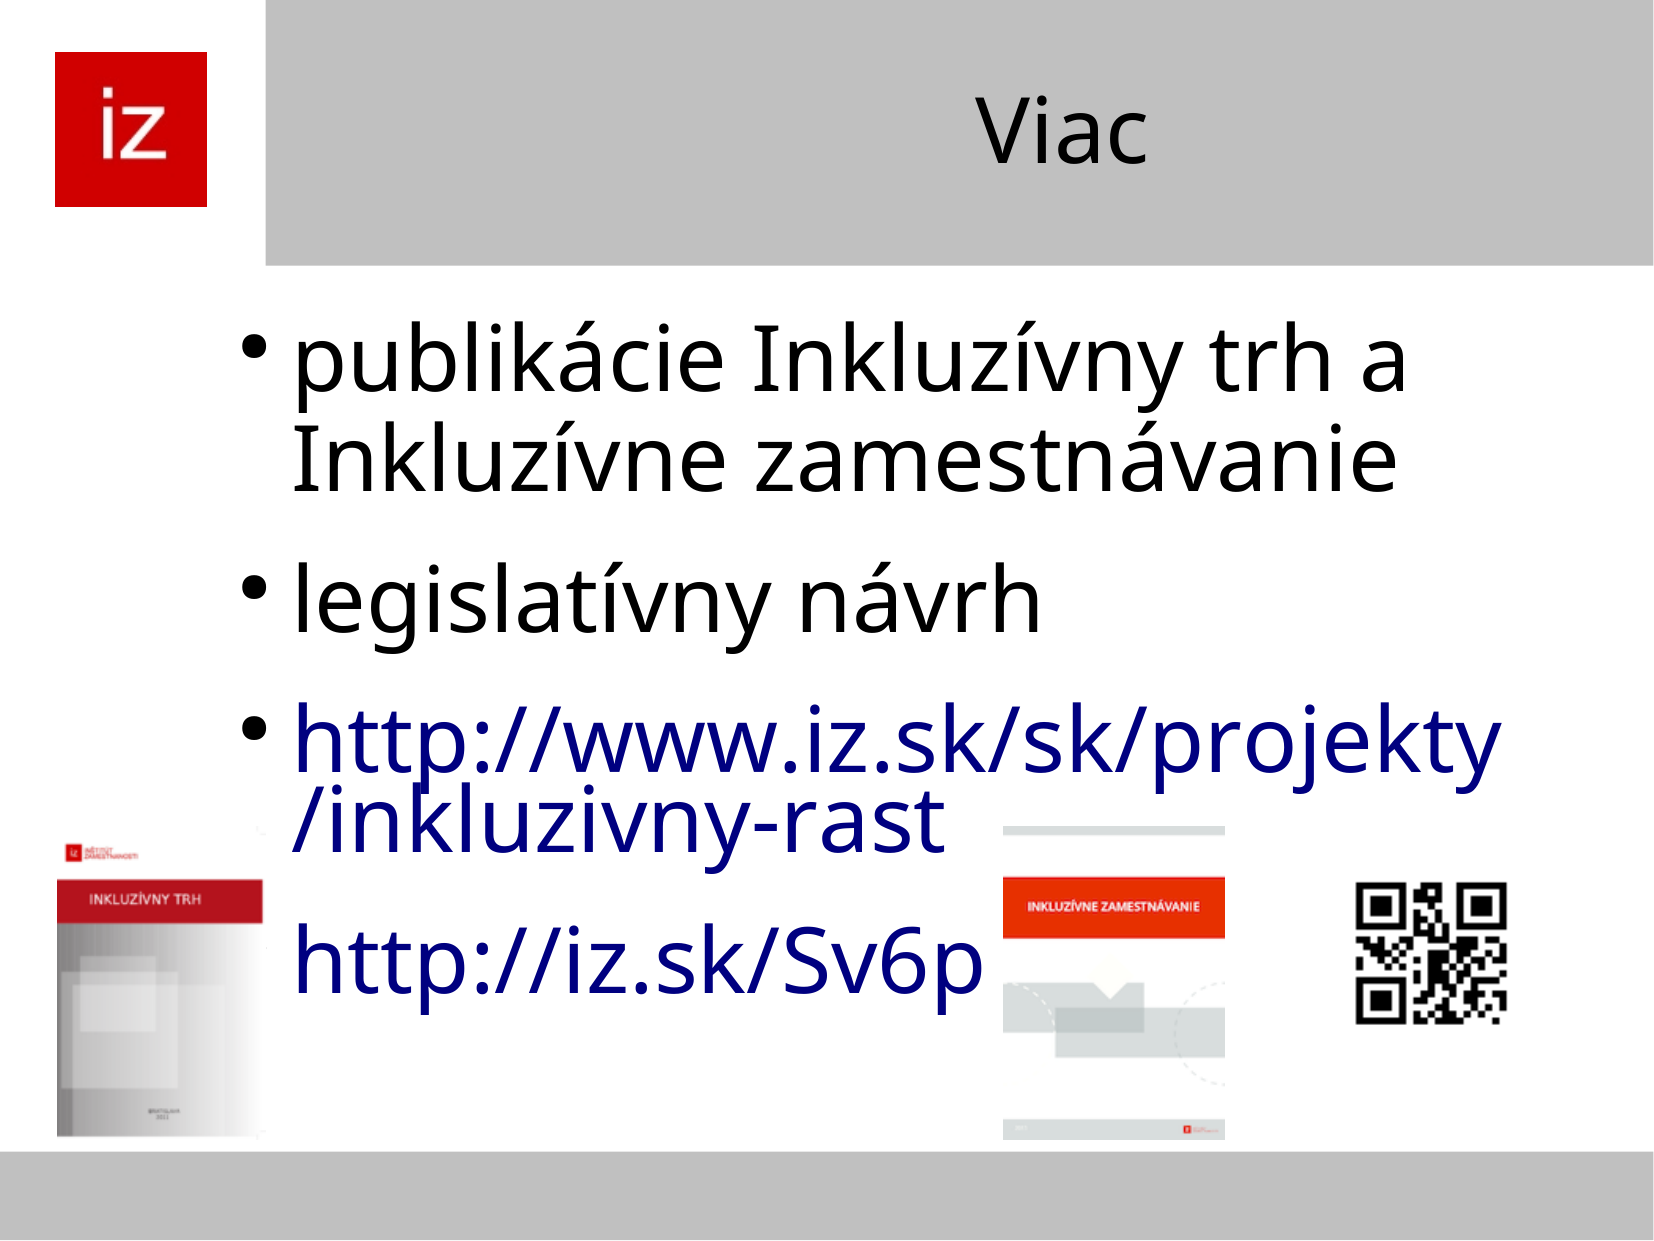

# Viac
publikácie Inkluzívny trh a Inkluzívne zamestnávanie
legislatívny návrh
http://www.iz.sk/sk/projekty/inkluzivny-rast
http://iz.sk/Sv6p